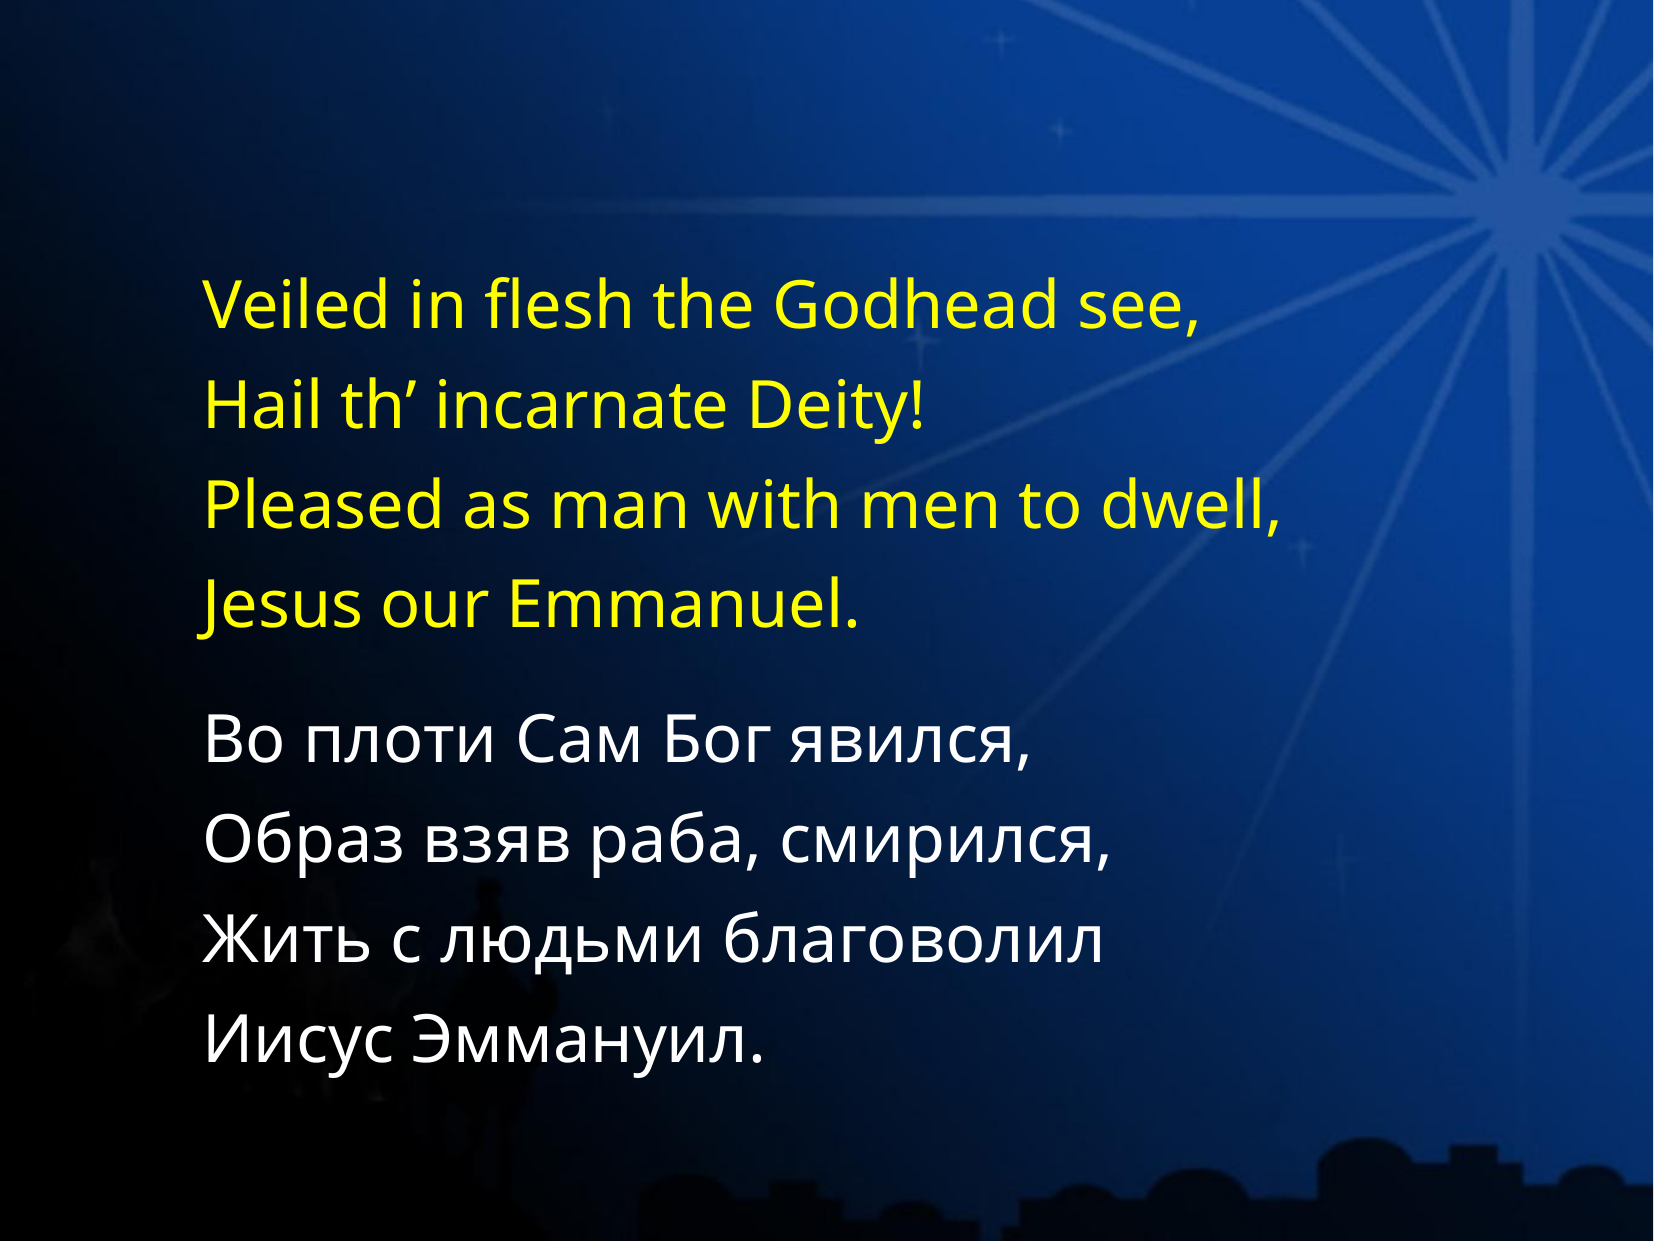

Veiled in flesh the Godhead see,
	Hail th’ incarnate Deity!
	Pleased as man with men to dwell,
	Jesus our Emmanuel.
	Во плоти Сам Бог явился,
	Образ взяв раба, смирился,
	Жить с людьми благоволил
	Иисус Эммануил.